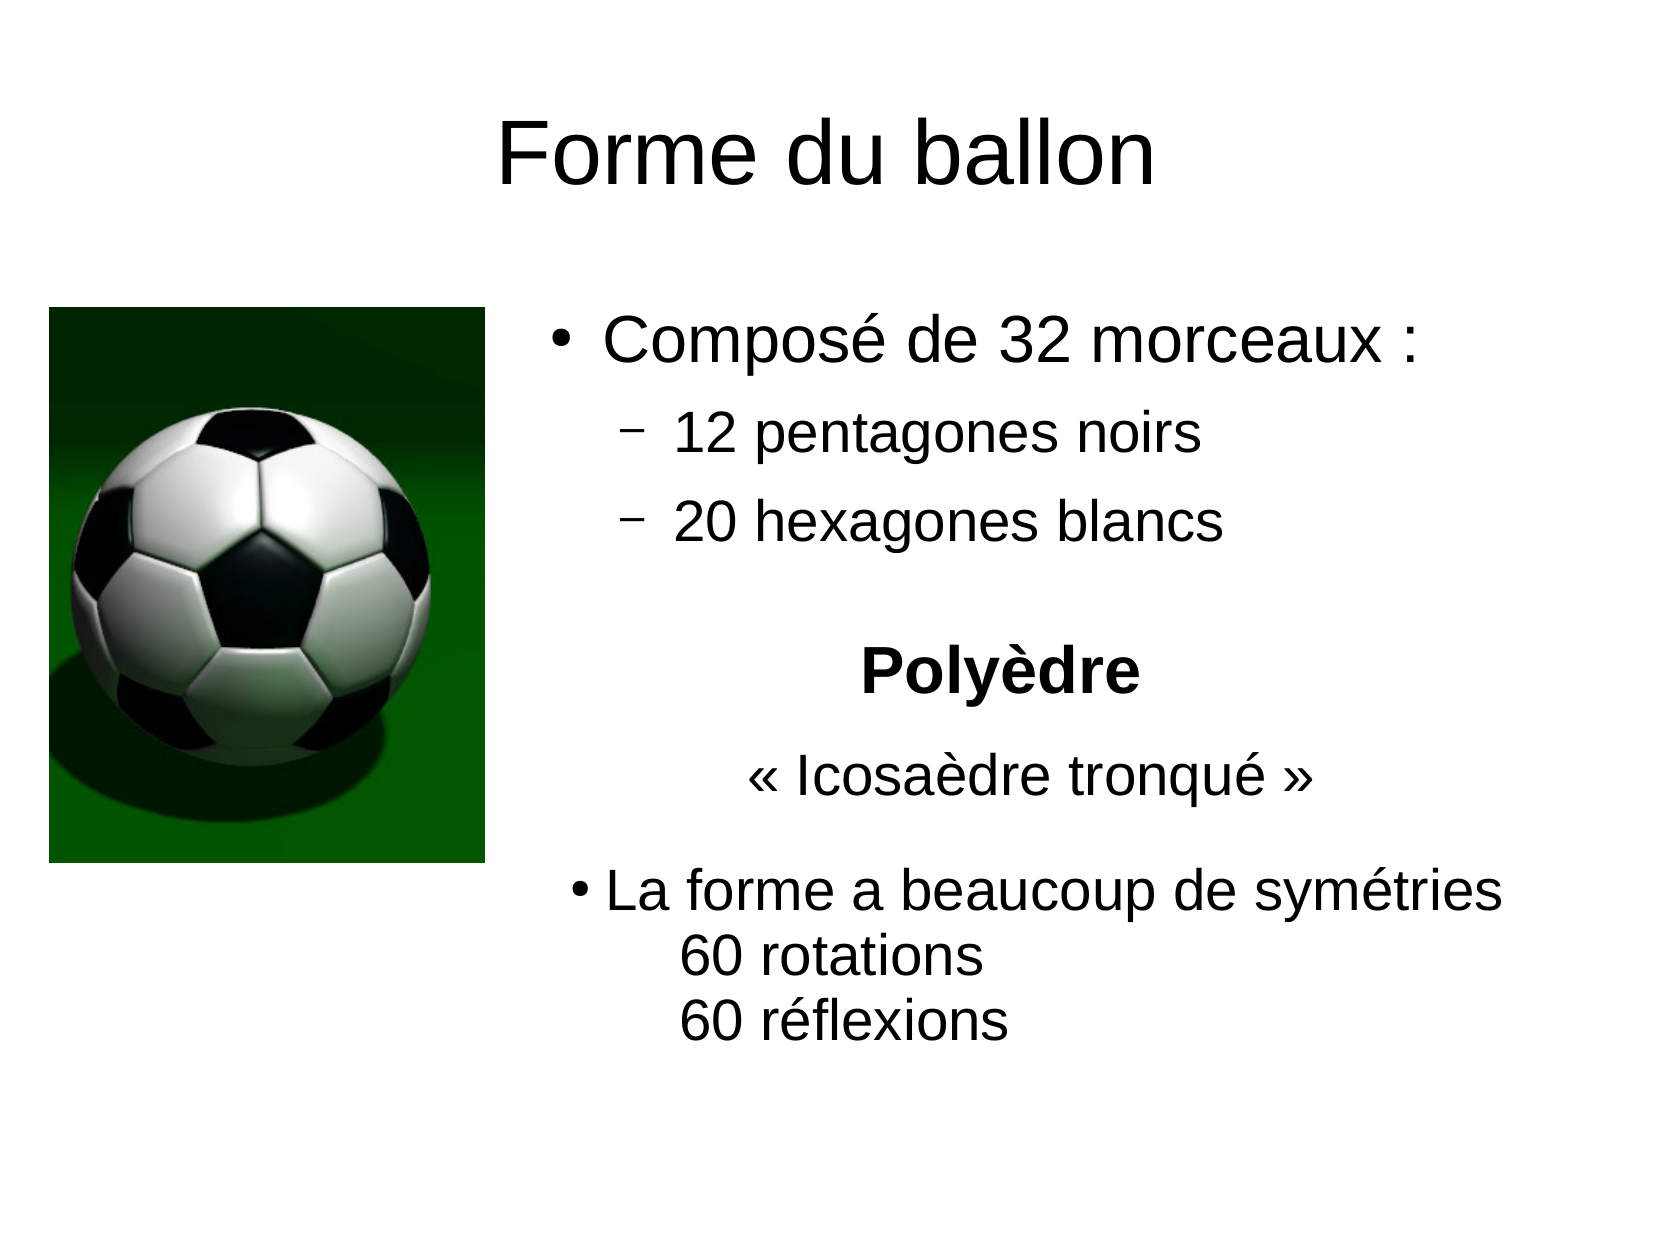

# Forme du ballon
Composé de 32 morceaux :
12 pentagones noirs
20 hexagones blancs
 Polyèdre
« Icosaèdre tronqué »
La forme a beaucoup de symétries
	60 rotations
	60 réflexions